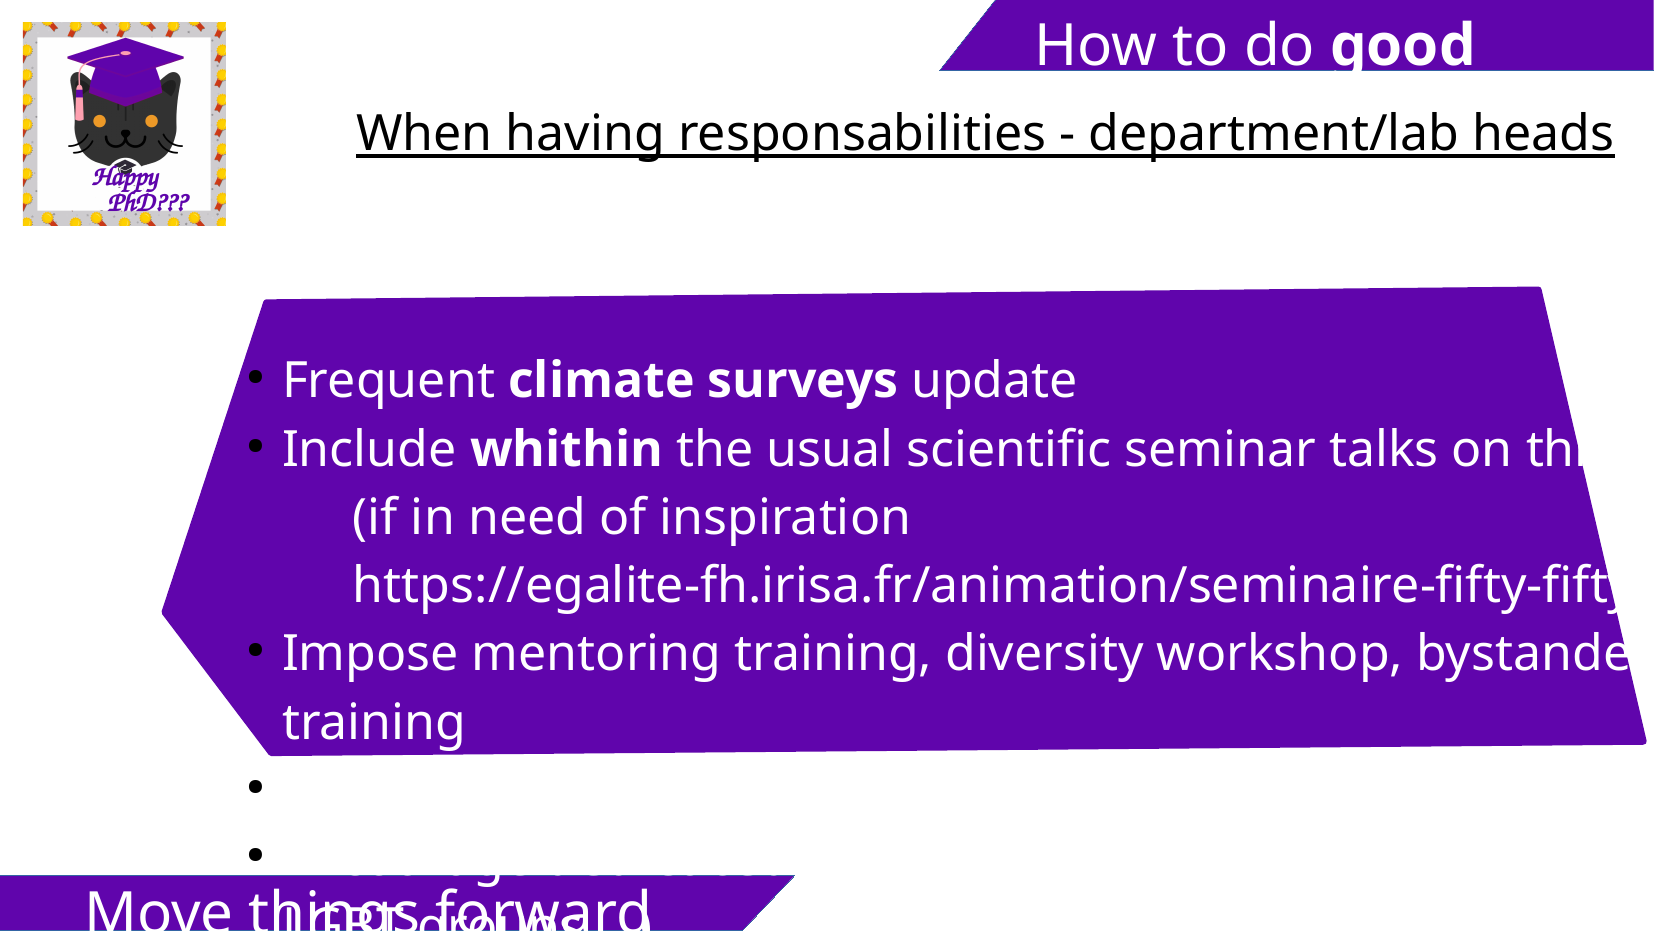

When having responsabilities - department/lab heads
Frequent climate surveys update
Include whithin the usual scientific seminar talks on this
(if in need of inspiration https://egalite-fh.irisa.fr/animation/seminaire-fifty-fifty/)
Impose mentoring training, diversity workshop, bystander training
Reduce hierarchical structures, diffuse power
Encourage dedicated discussion groups (women-only, LGBT groups,...)
Move things forward